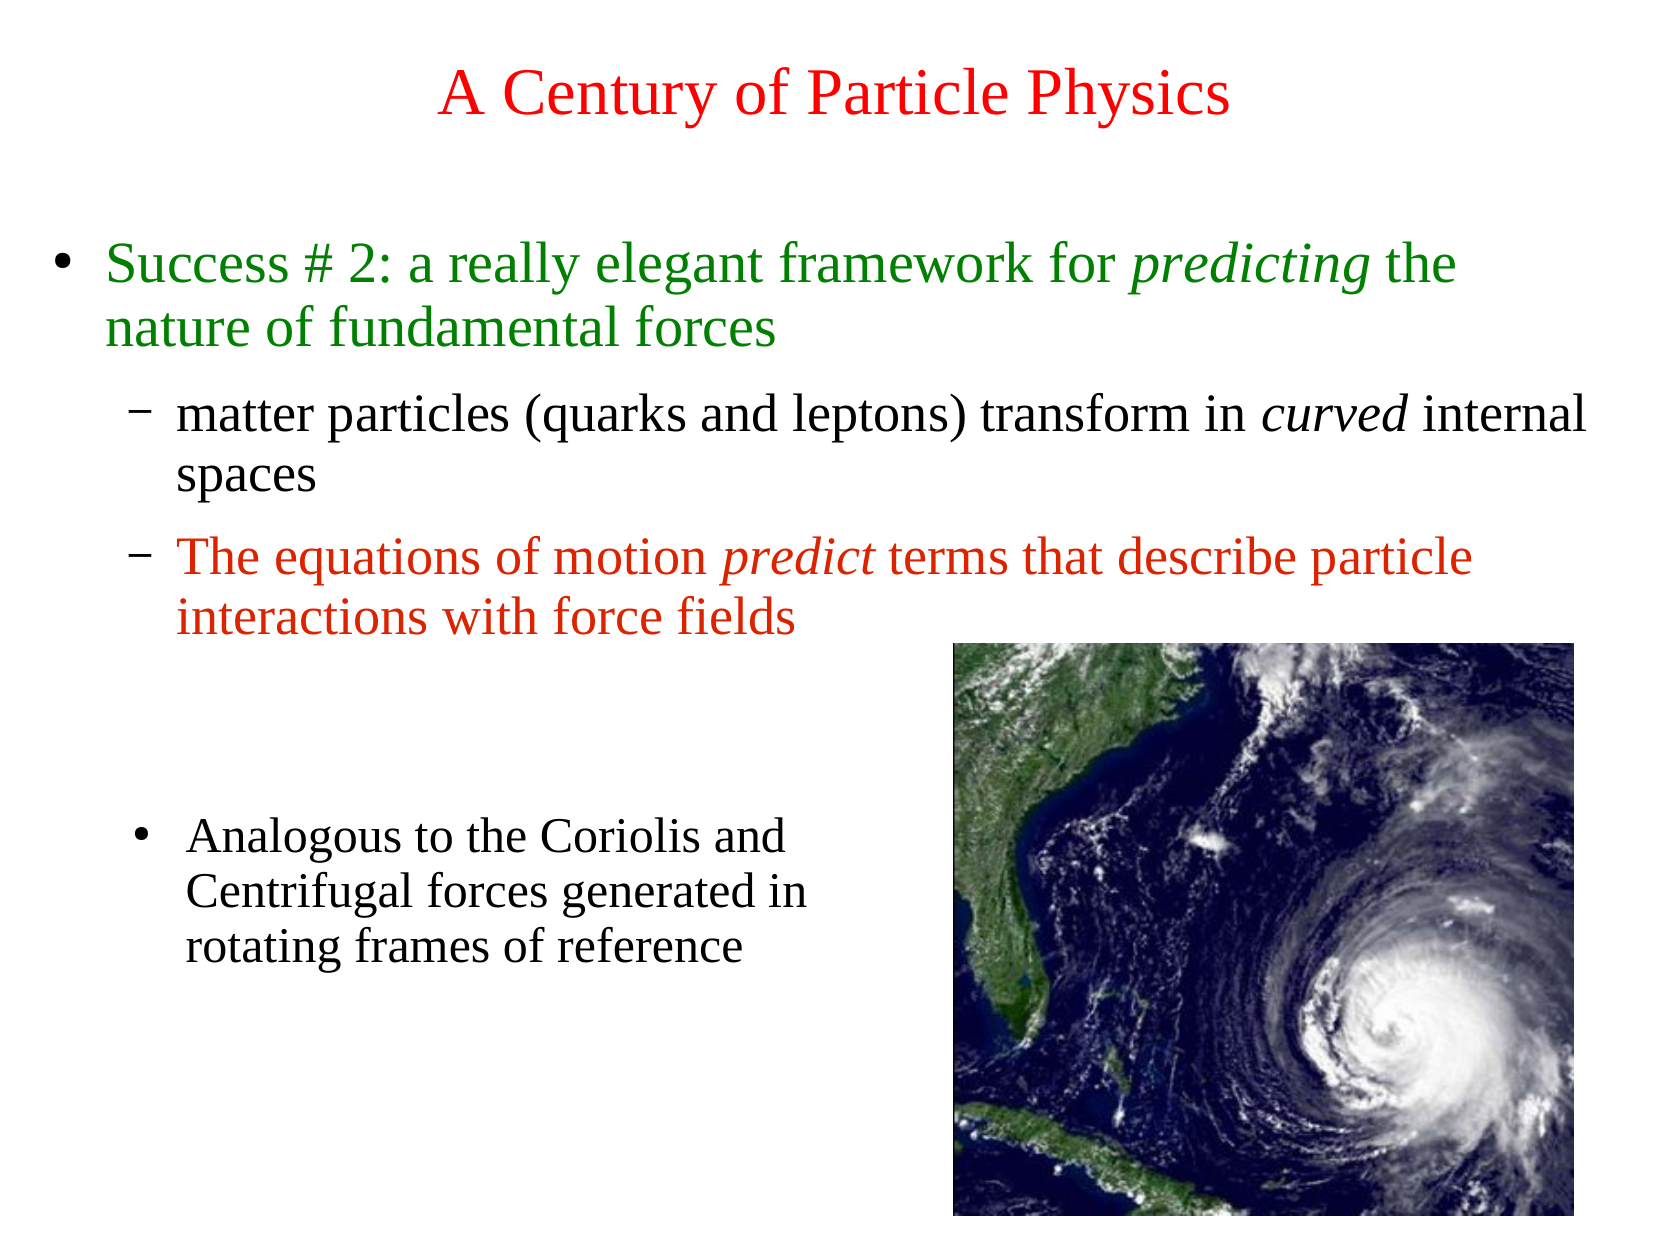

# A Century of Particle Physics
Success # 2: a really elegant framework for predicting the nature of fundamental forces
matter particles (quarks and leptons) transform in curved internal spaces
The equations of motion predict terms that describe particle interactions with force fields
Analogous to the Coriolis and Centrifugal forces generated in rotating frames of reference